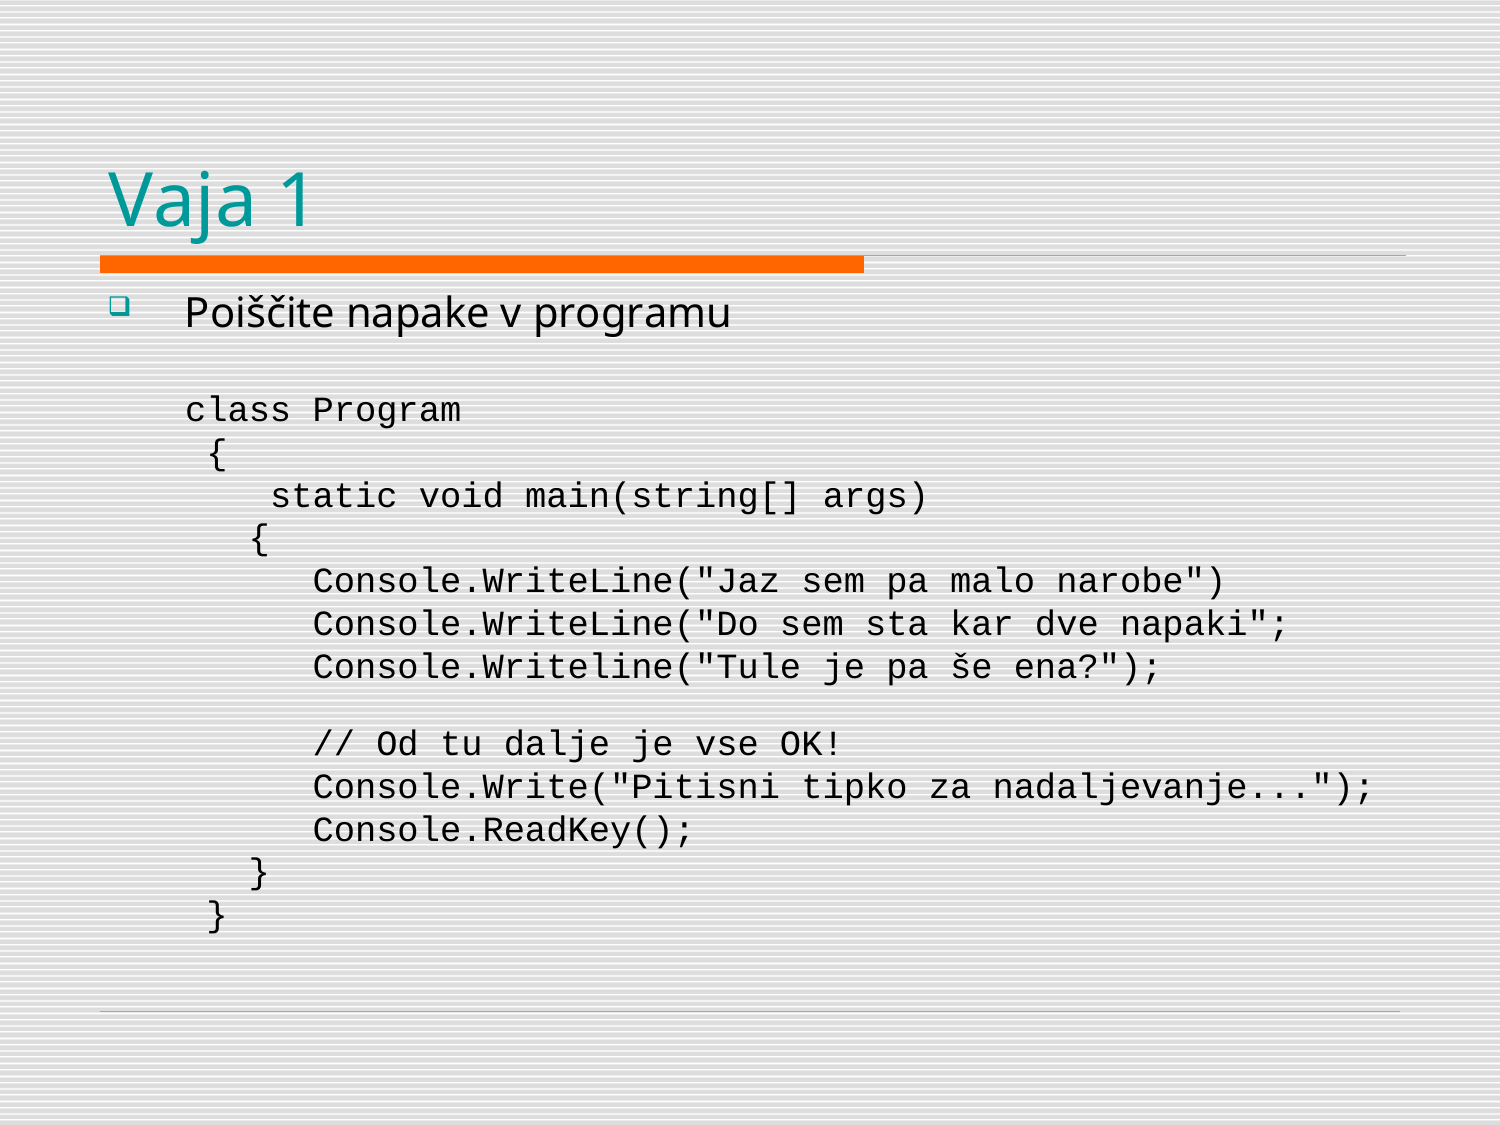

# Vaja 1
Poiščite napake v programu
class Program
 {
 static void main(string[] args)
 {
 Console.WriteLine("Jaz sem pa malo narobe")
 Console.WriteLine("Do sem sta kar dve napaki";
 Console.Writeline("Tule je pa še ena?");
 // Od tu dalje je vse OK!
 Console.Write("Pitisni tipko za nadaljevanje...");
 Console.ReadKey();
 }
 }